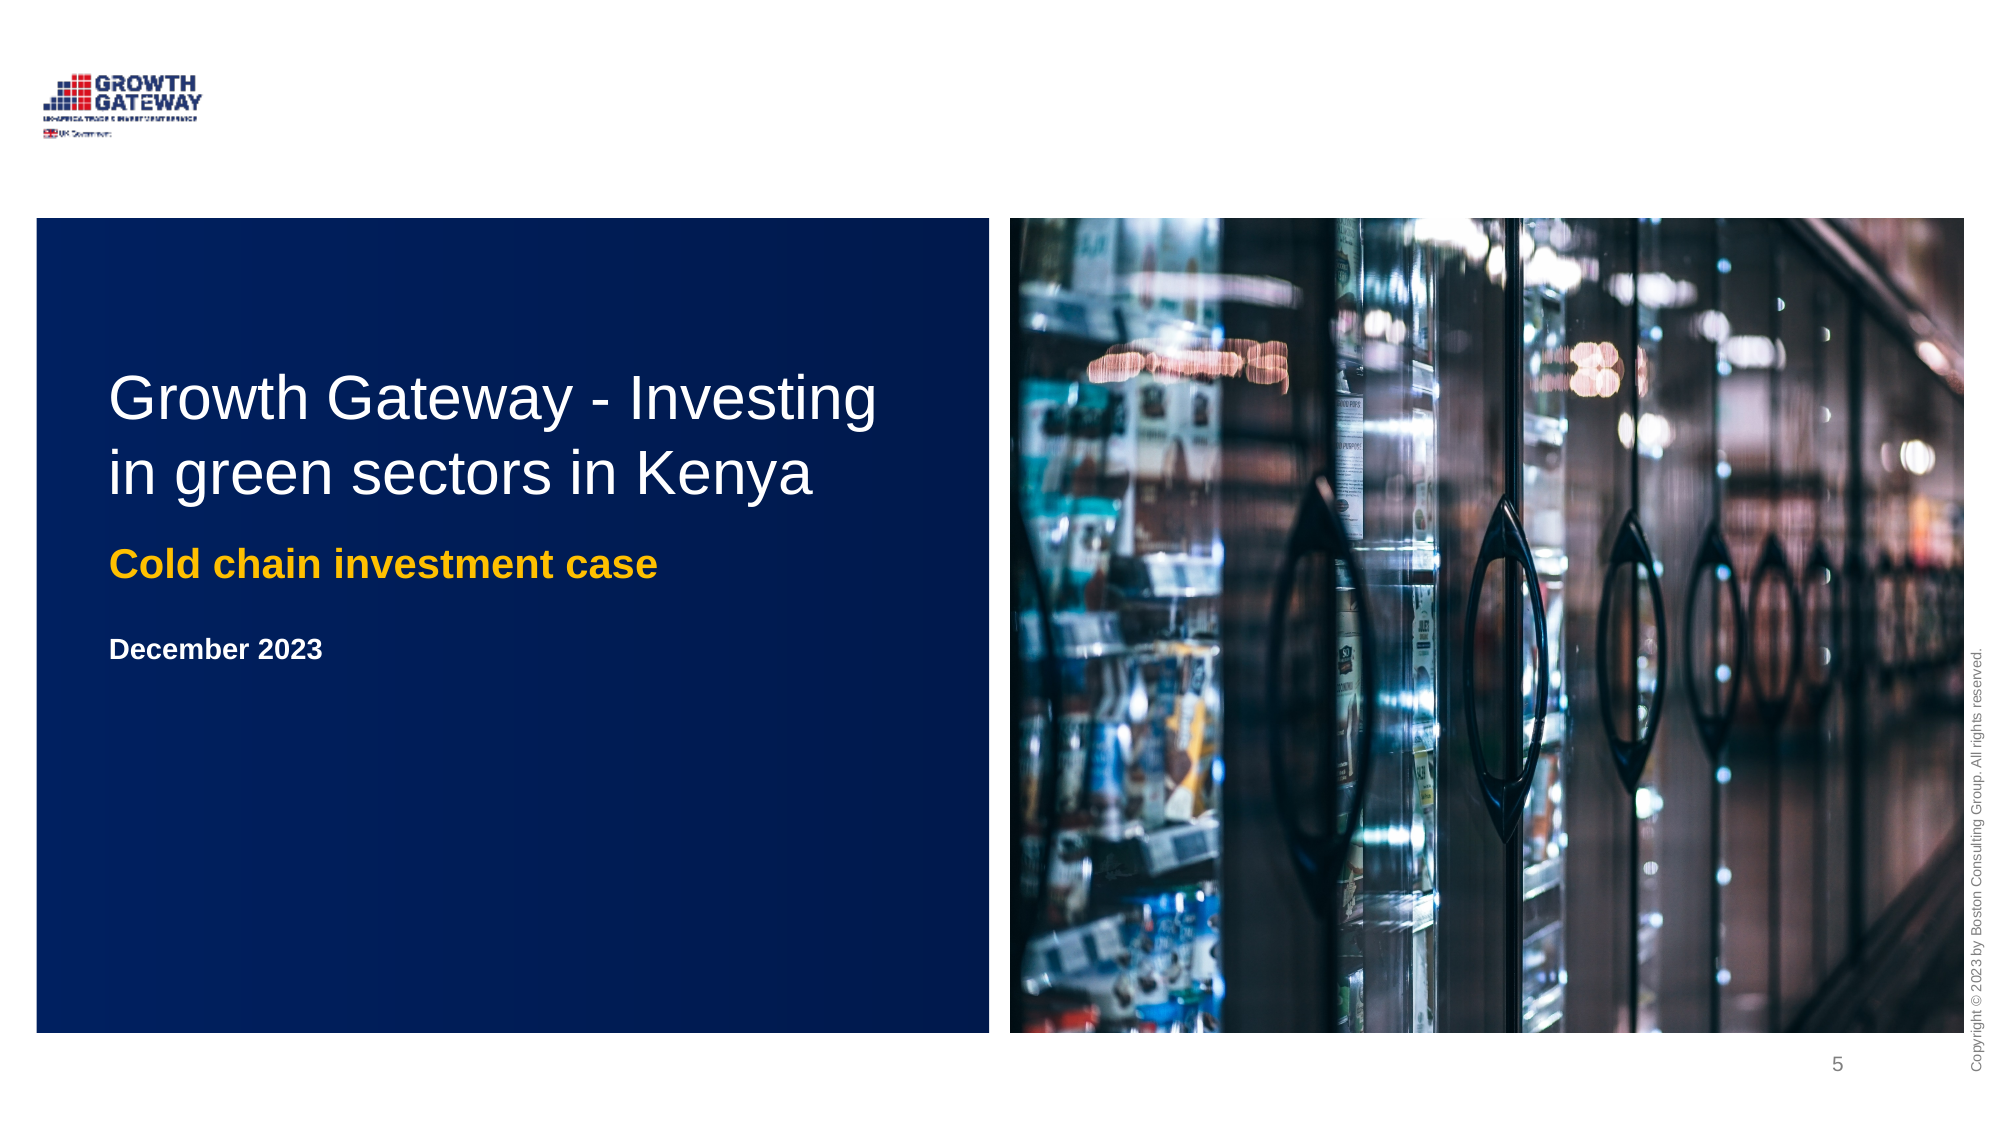

# Growth Gateway - Investing in green sectors in Kenya
Cold chain investment case
December 2023